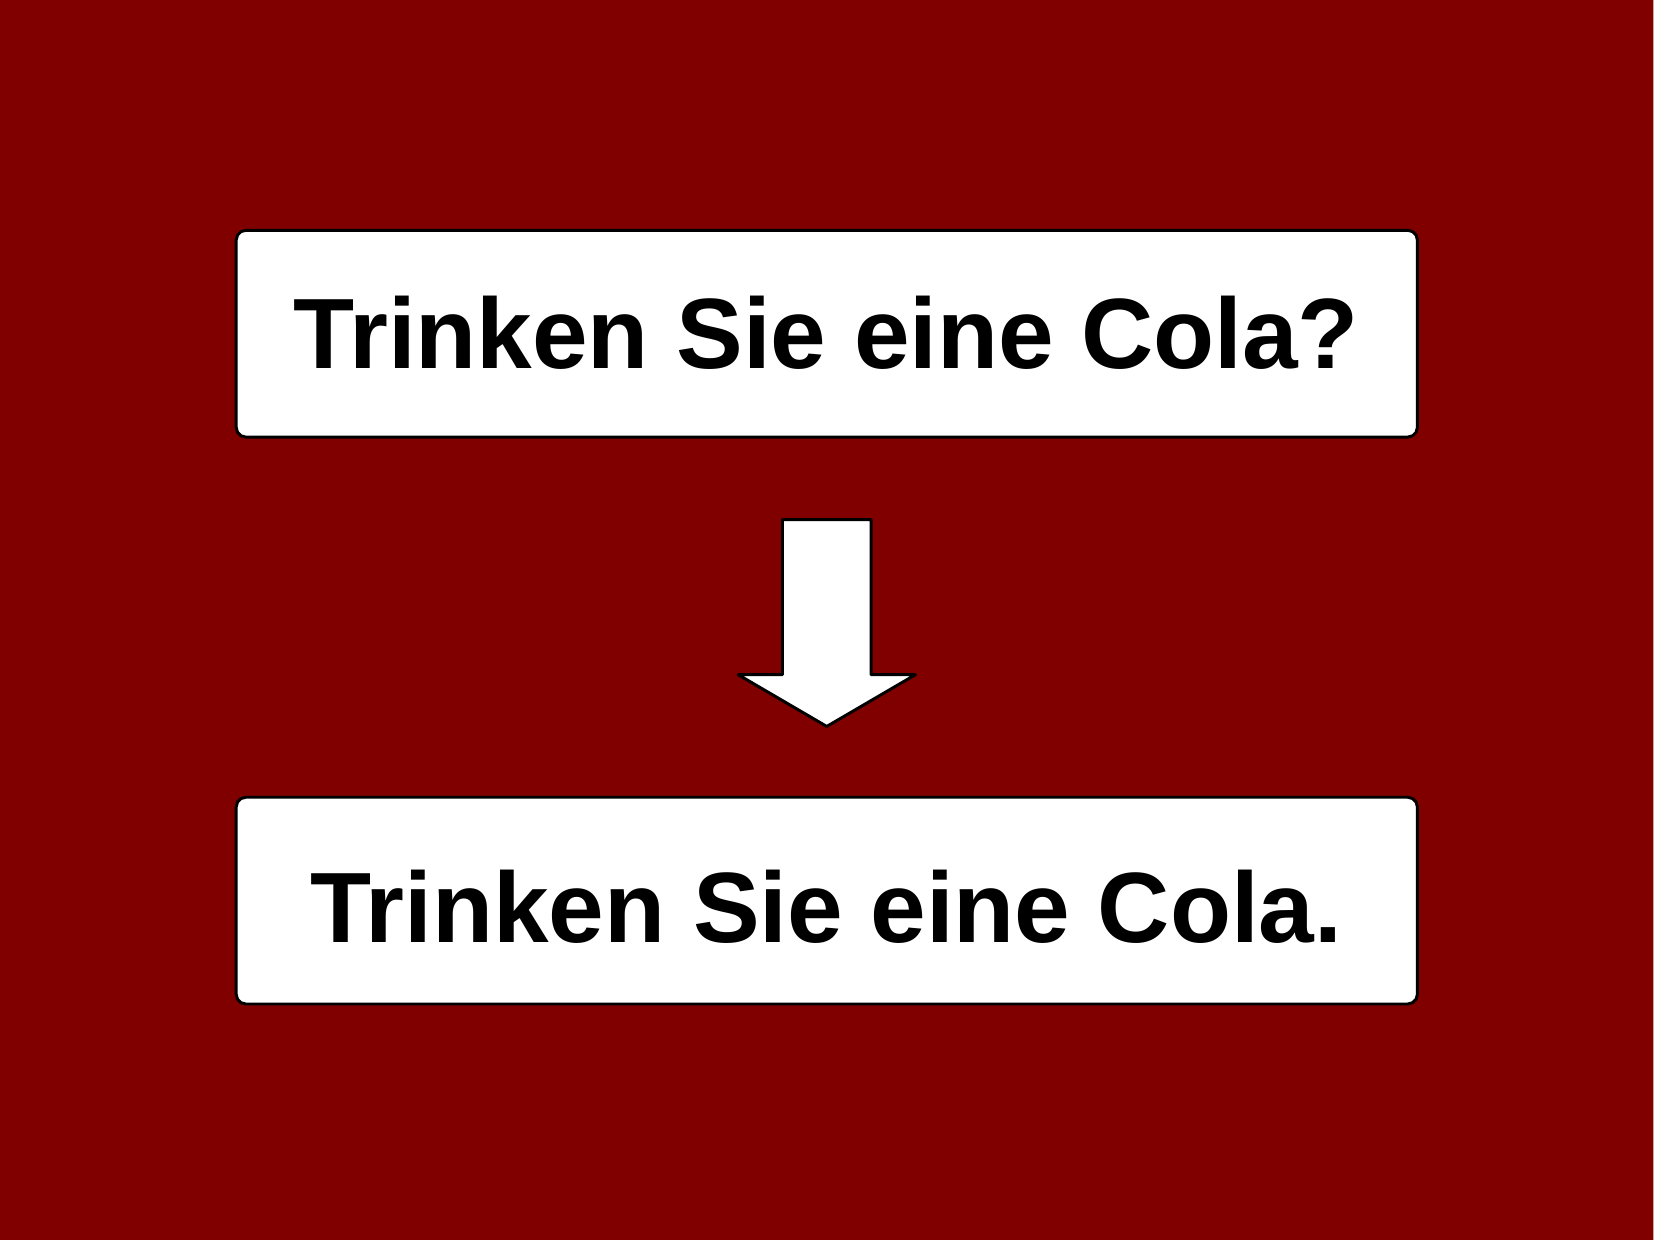

Trinken Sie eine Cola?
Trinken Sie eine Cola.